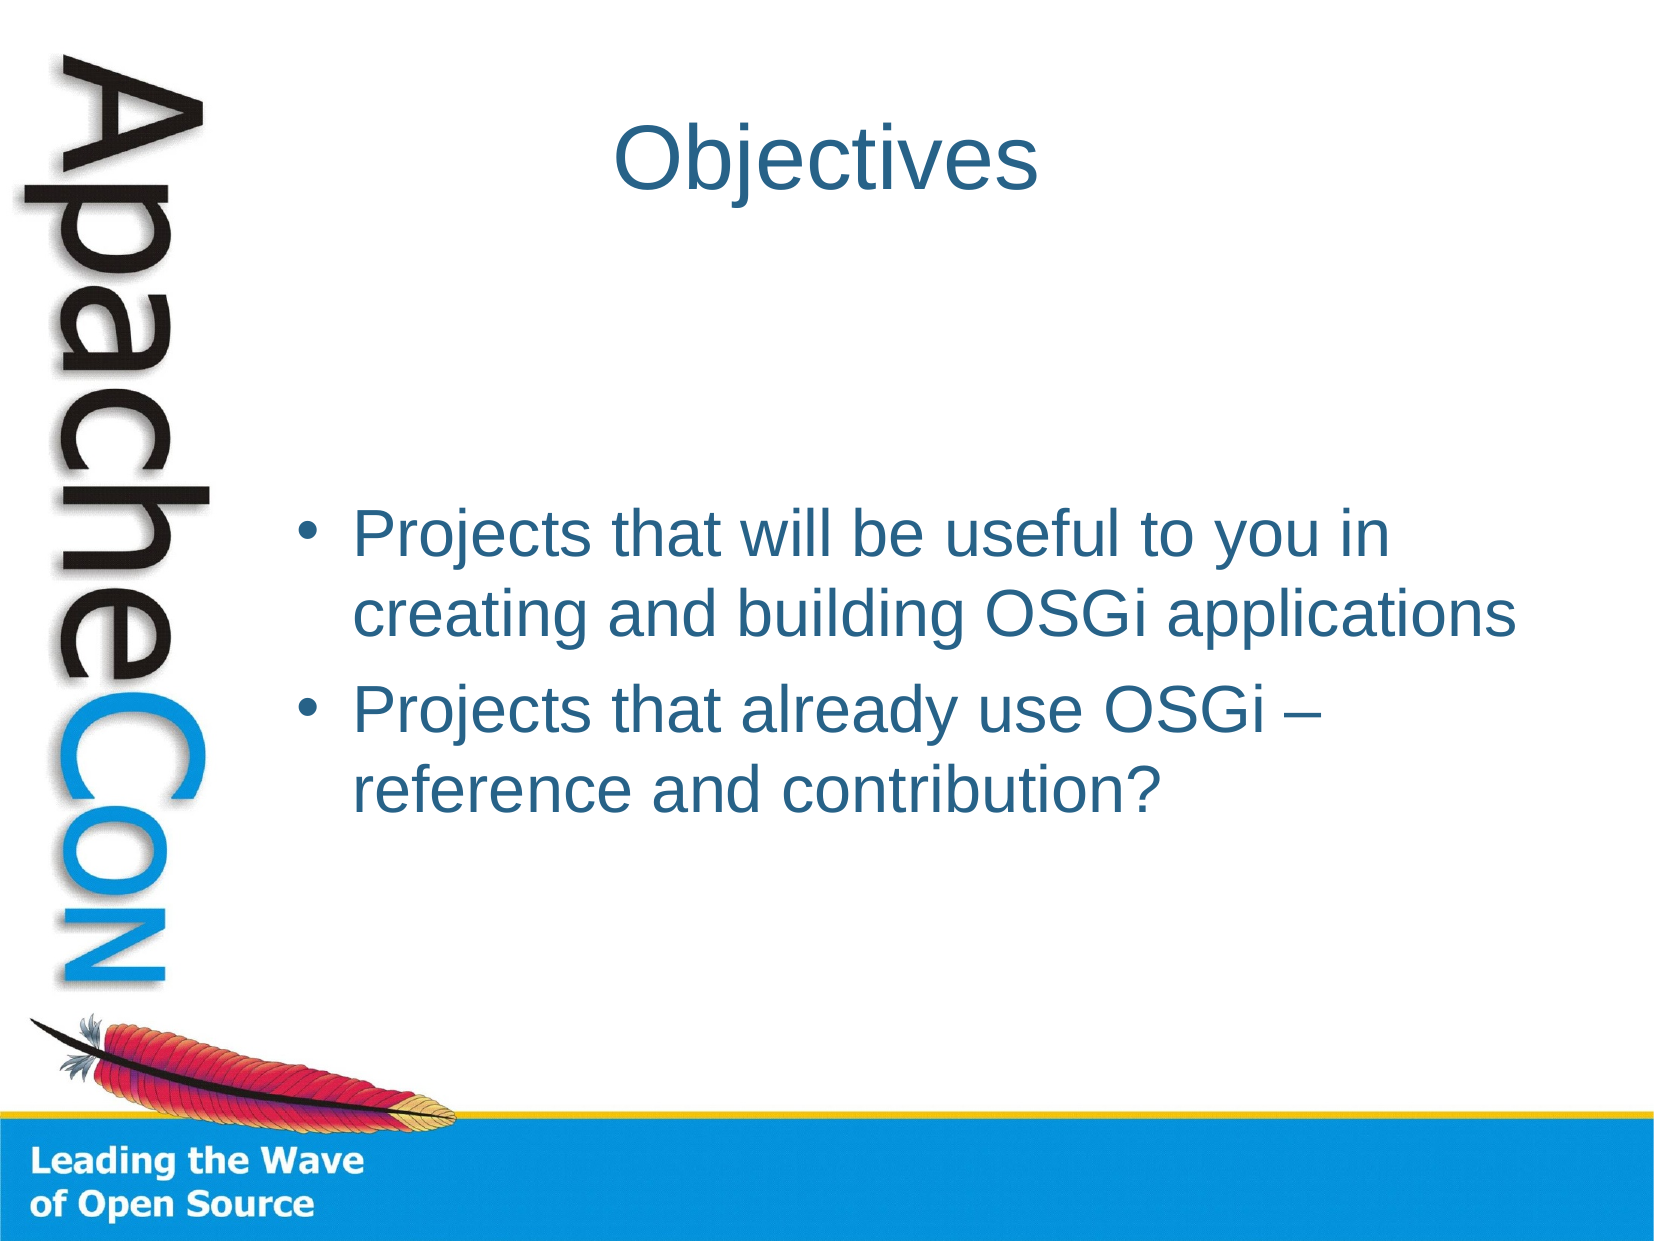

# Objectives
Projects that will be useful to you in creating and building OSGi applications
Projects that already use OSGi – reference and contribution?